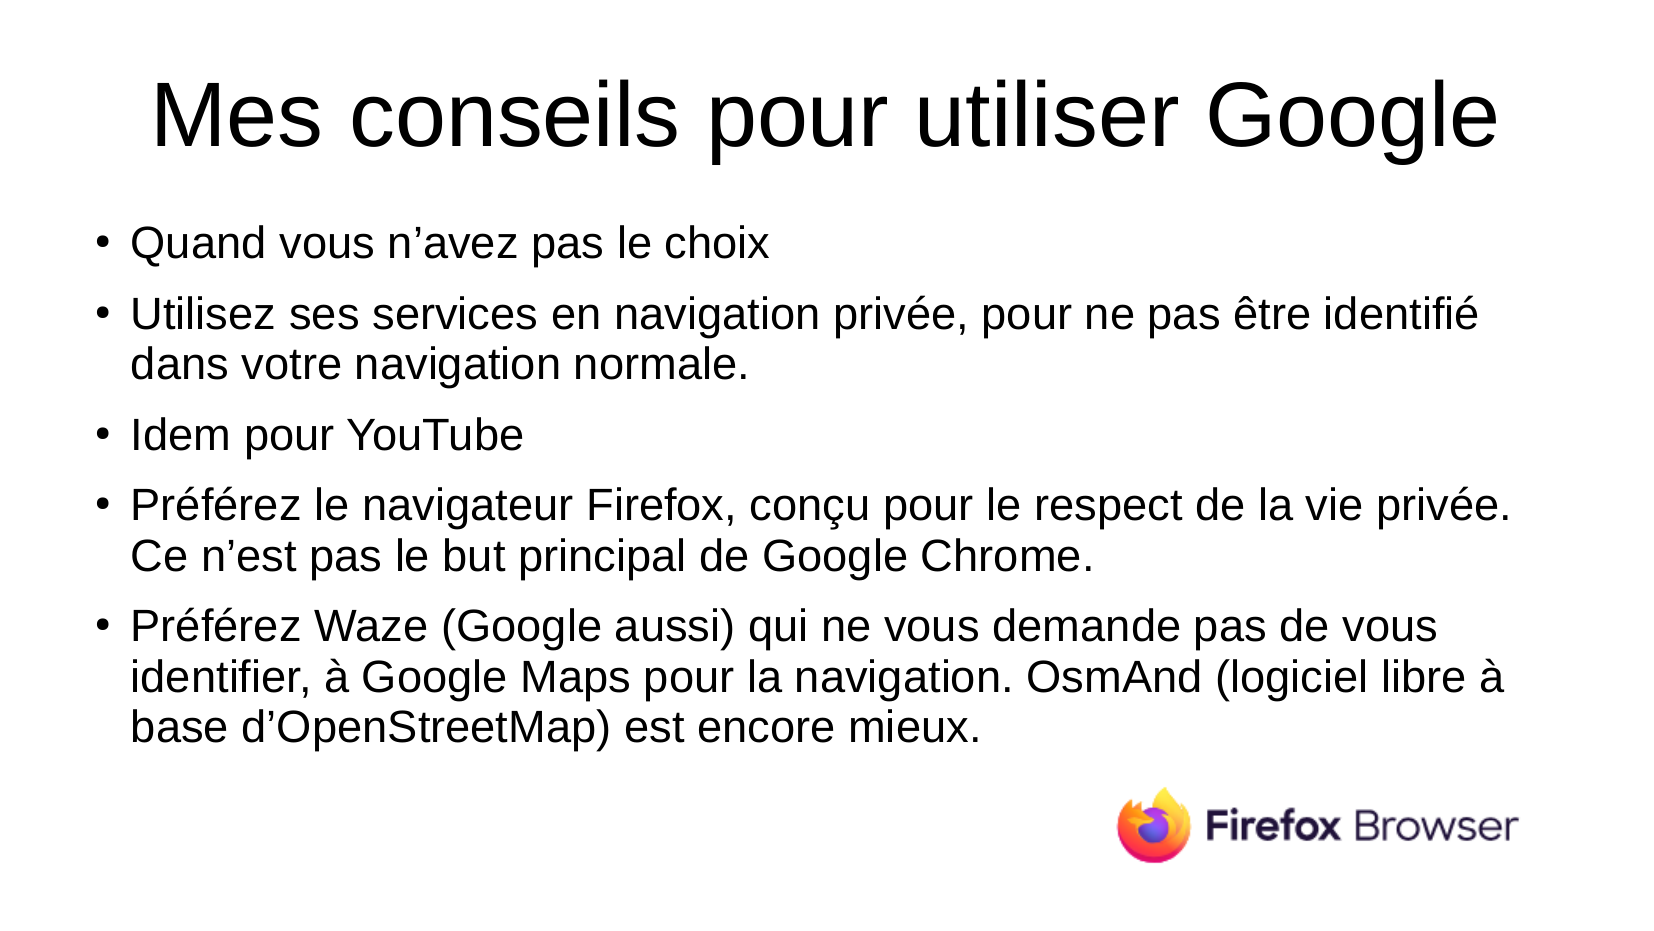

# Mes conseils pour utiliser Google
Quand vous n’avez pas le choix
Utilisez ses services en navigation privée, pour ne pas être identifié dans votre navigation normale.
Idem pour YouTube
Préférez le navigateur Firefox, conçu pour le respect de la vie privée. Ce n’est pas le but principal de Google Chrome.
Préférez Waze (Google aussi) qui ne vous demande pas de vous identifier, à Google Maps pour la navigation. OsmAnd (logiciel libre à base d’OpenStreetMap) est encore mieux.